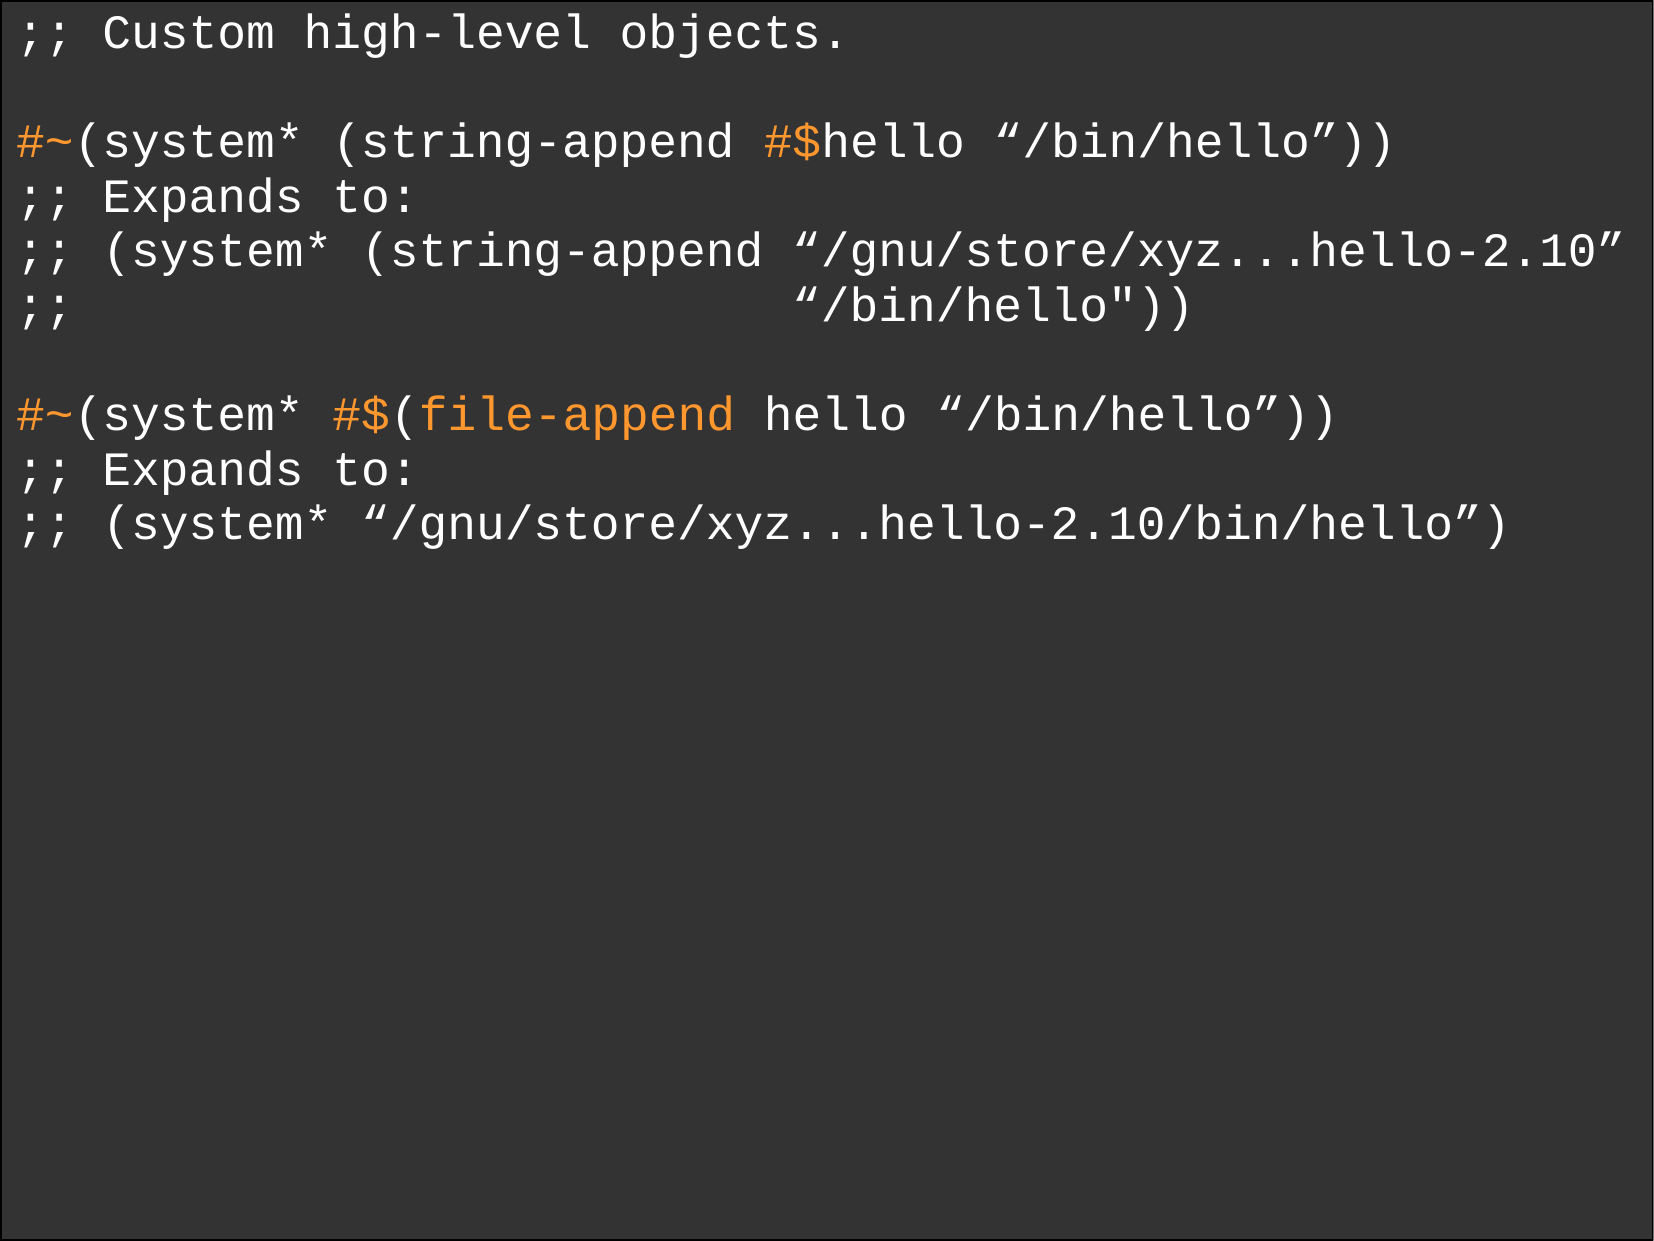

;; Custom high-level objects.
#~(system* (string-append #$hello “/bin/hello”))
;; Expands to:
;; (system* (string-append “/gnu/store/xyz...hello-2.10”
;; “/bin/hello"))
#~(system* #$(file-append hello “/bin/hello”))
;; Expands to:
;; (system* “/gnu/store/xyz...hello-2.10/bin/hello”)
# <file-append>: Usage
24